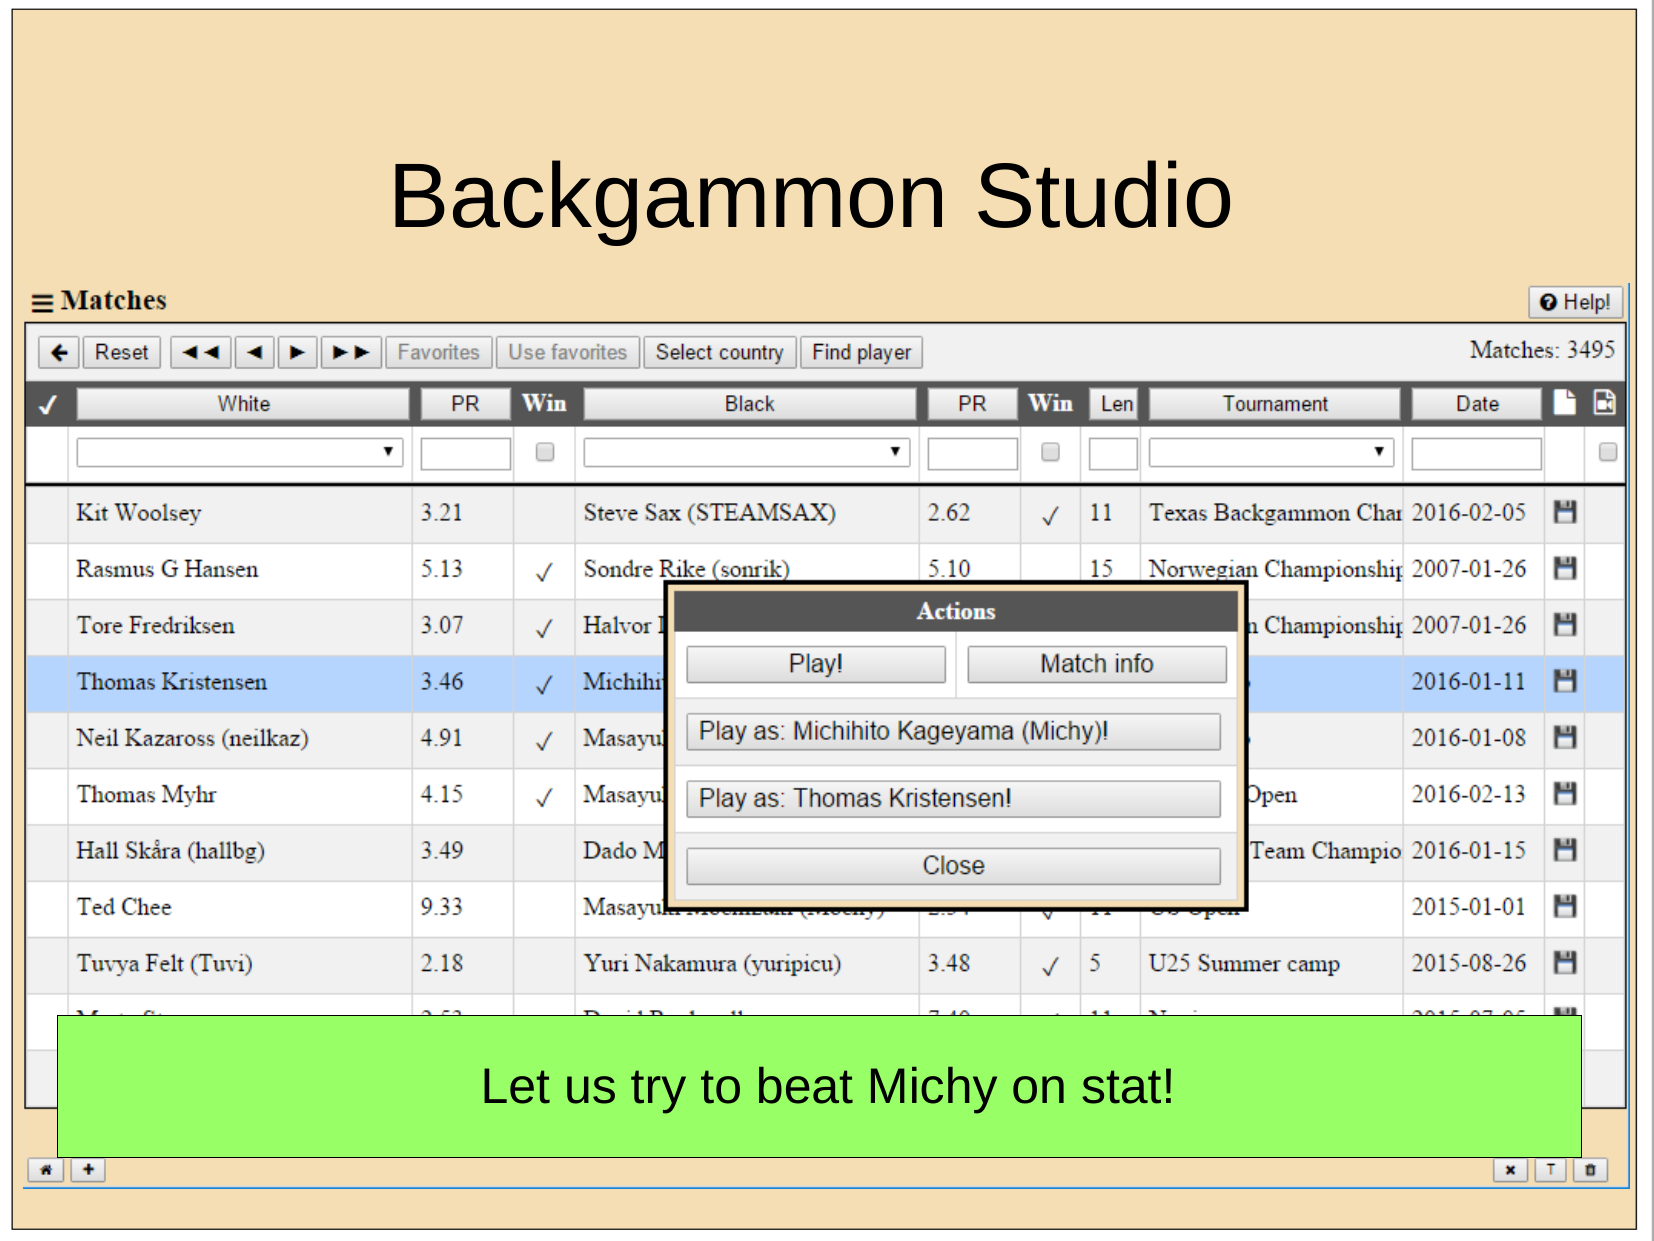

# Backgammon Studio
Let us try to beat Michy on stat!